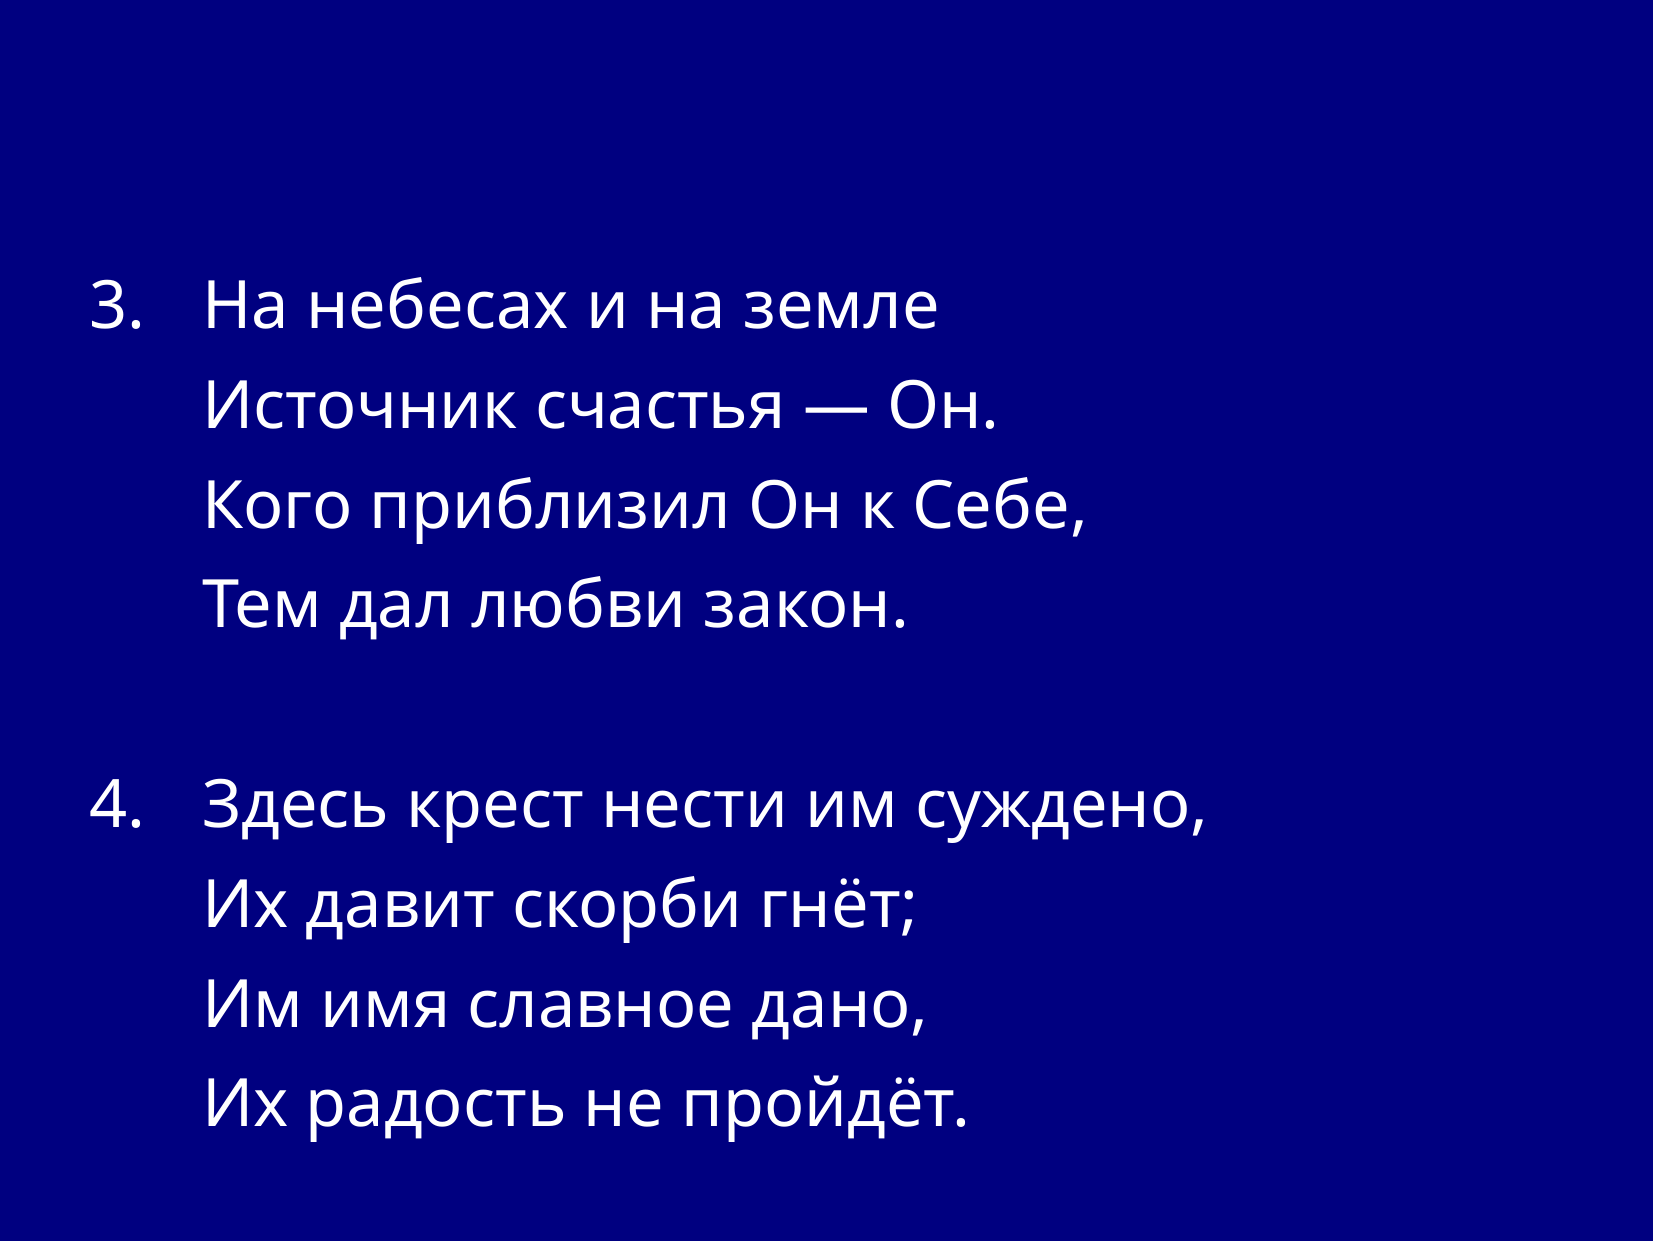

3.	На небесах и на земле
	Источник счастья — Он.
	Кого приблизил Он к Себе,
	Тем дал любви закон.
4.	Здесь крест нести им суждено,
	Их давит скорби гнёт;
	Им имя славное дано,
	Их радость не пройдёт.